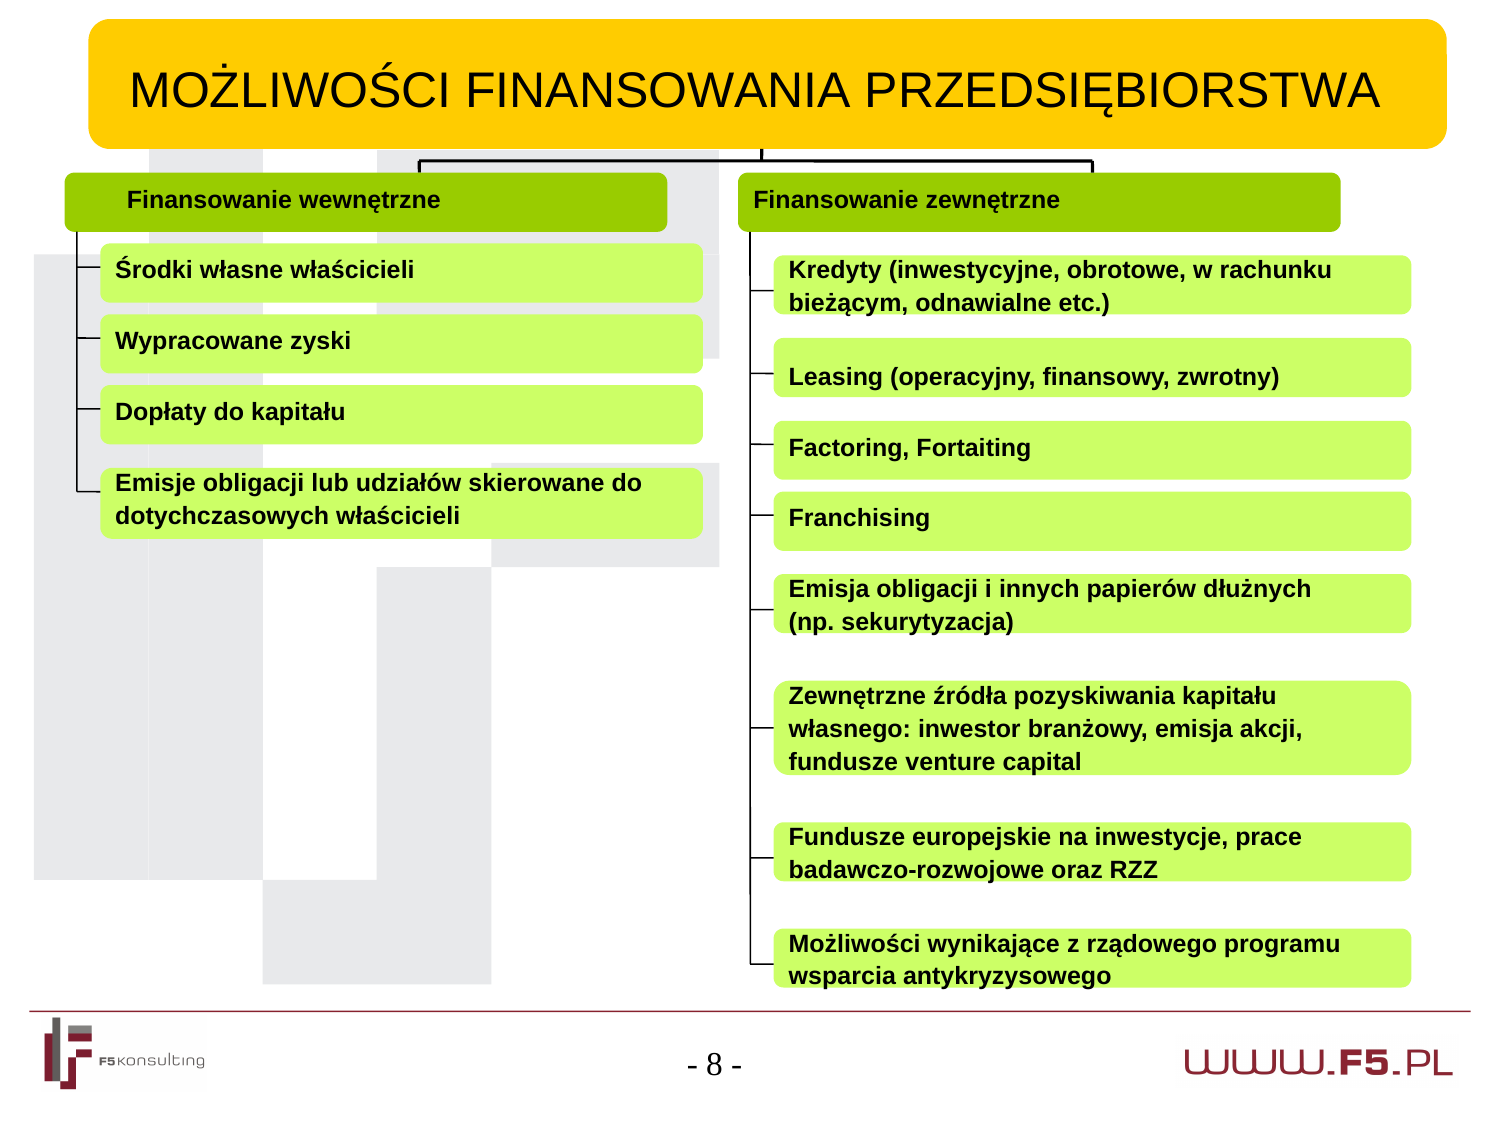

# MOŻLIWOŚCI FINANSOWANIA PRZEDSIĘBIORSTWA
Finansowanie wewnętrzne
Finansowanie zewnętrzne
Środki własne właścicieli
Kredyty (inwestycyjne, obrotowe, w rachunku bieżącym, odnawialne etc.)
Wypracowane zyski
Leasing (operacyjny, finansowy, zwrotny)
Dopłaty do kapitału
Factoring, Fortaiting
Emisje obligacji lub udziałów skierowane do dotychczasowych właścicieli
Franchising
Emisja obligacji i innych papierów dłużnych (np. sekurytyzacja)
Zewnętrzne źródła pozyskiwania kapitału własnego: inwestor branżowy, emisja akcji, fundusze venture capital
Fundusze europejskie na inwestycje, prace badawczo-rozwojowe oraz RZZ
Możliwości wynikające z rządowego programu wsparcia antykryzysowego